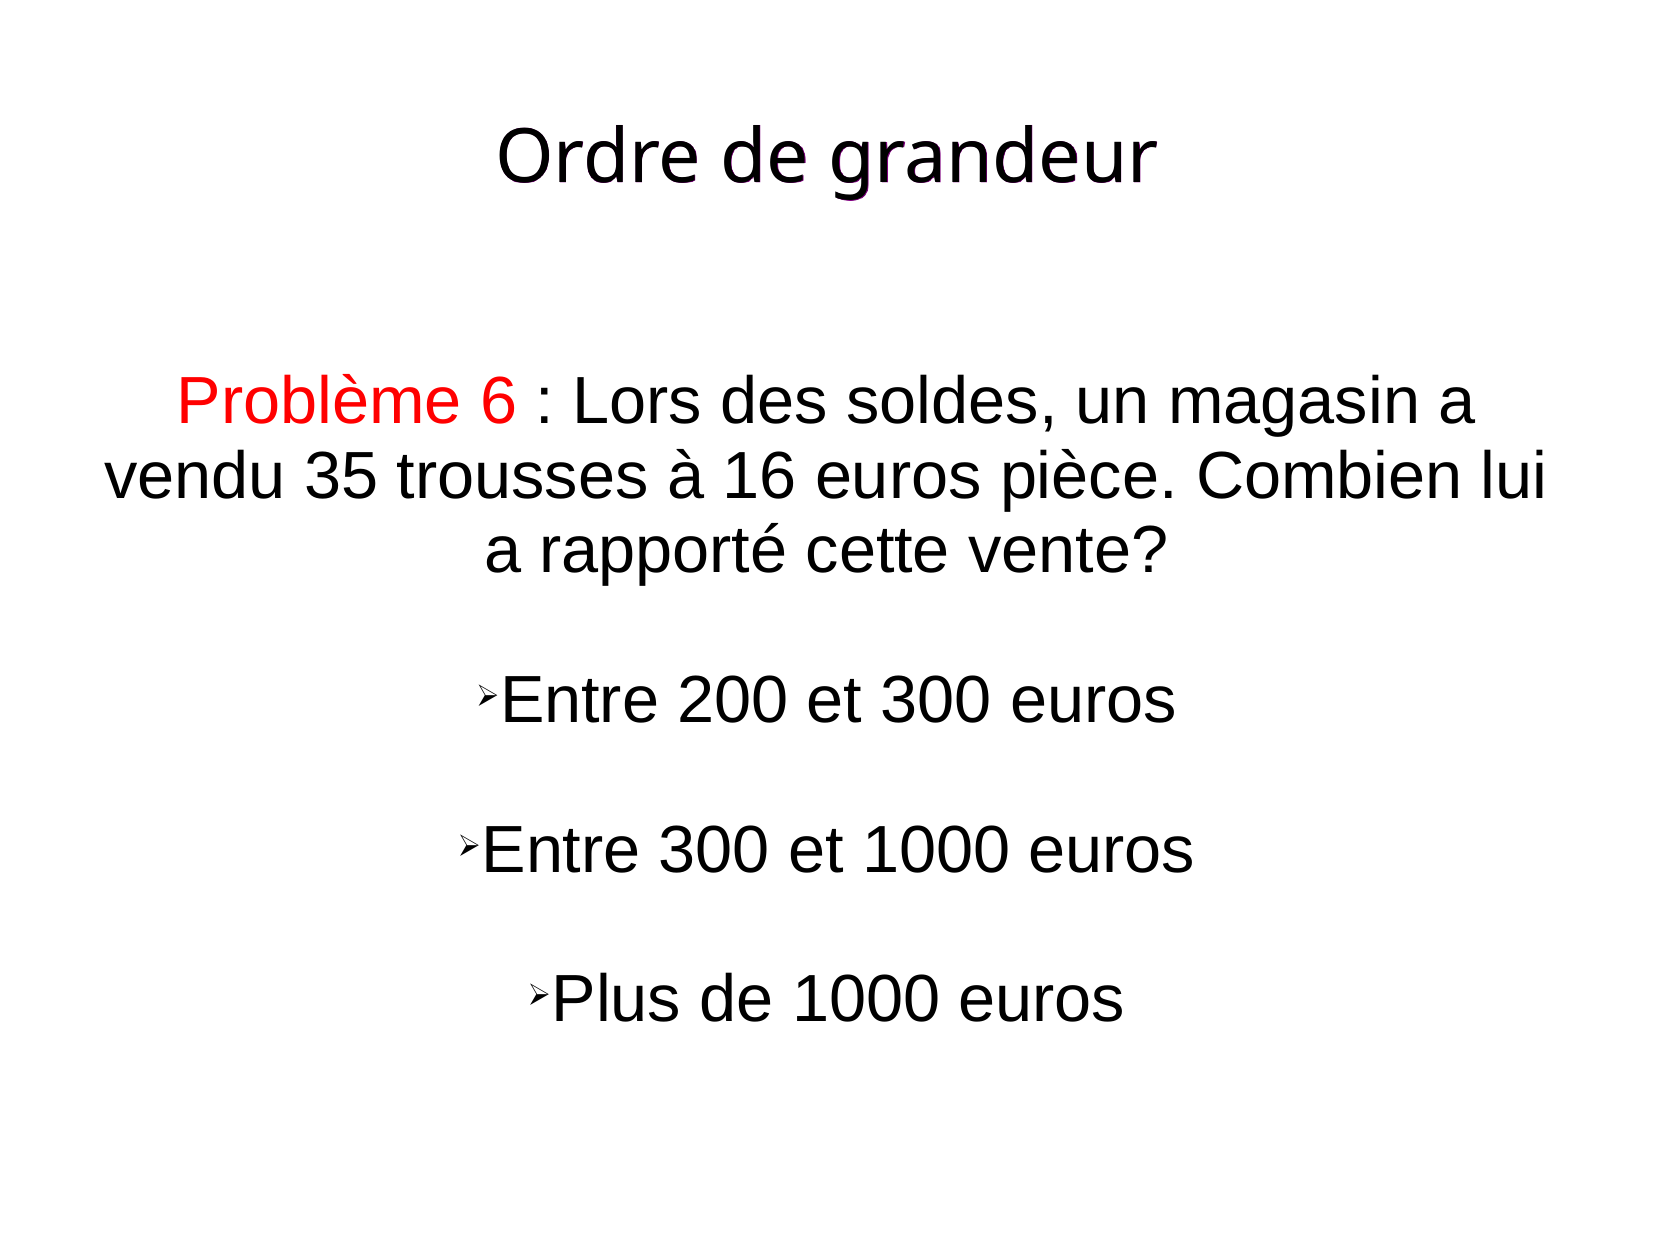

# Ordre de grandeur
Problème 6 : Lors des soldes, un magasin a vendu 35 trousses à 16 euros pièce. Combien lui a rapporté cette vente?
Entre 200 et 300 euros
Entre 300 et 1000 euros
Plus de 1000 euros